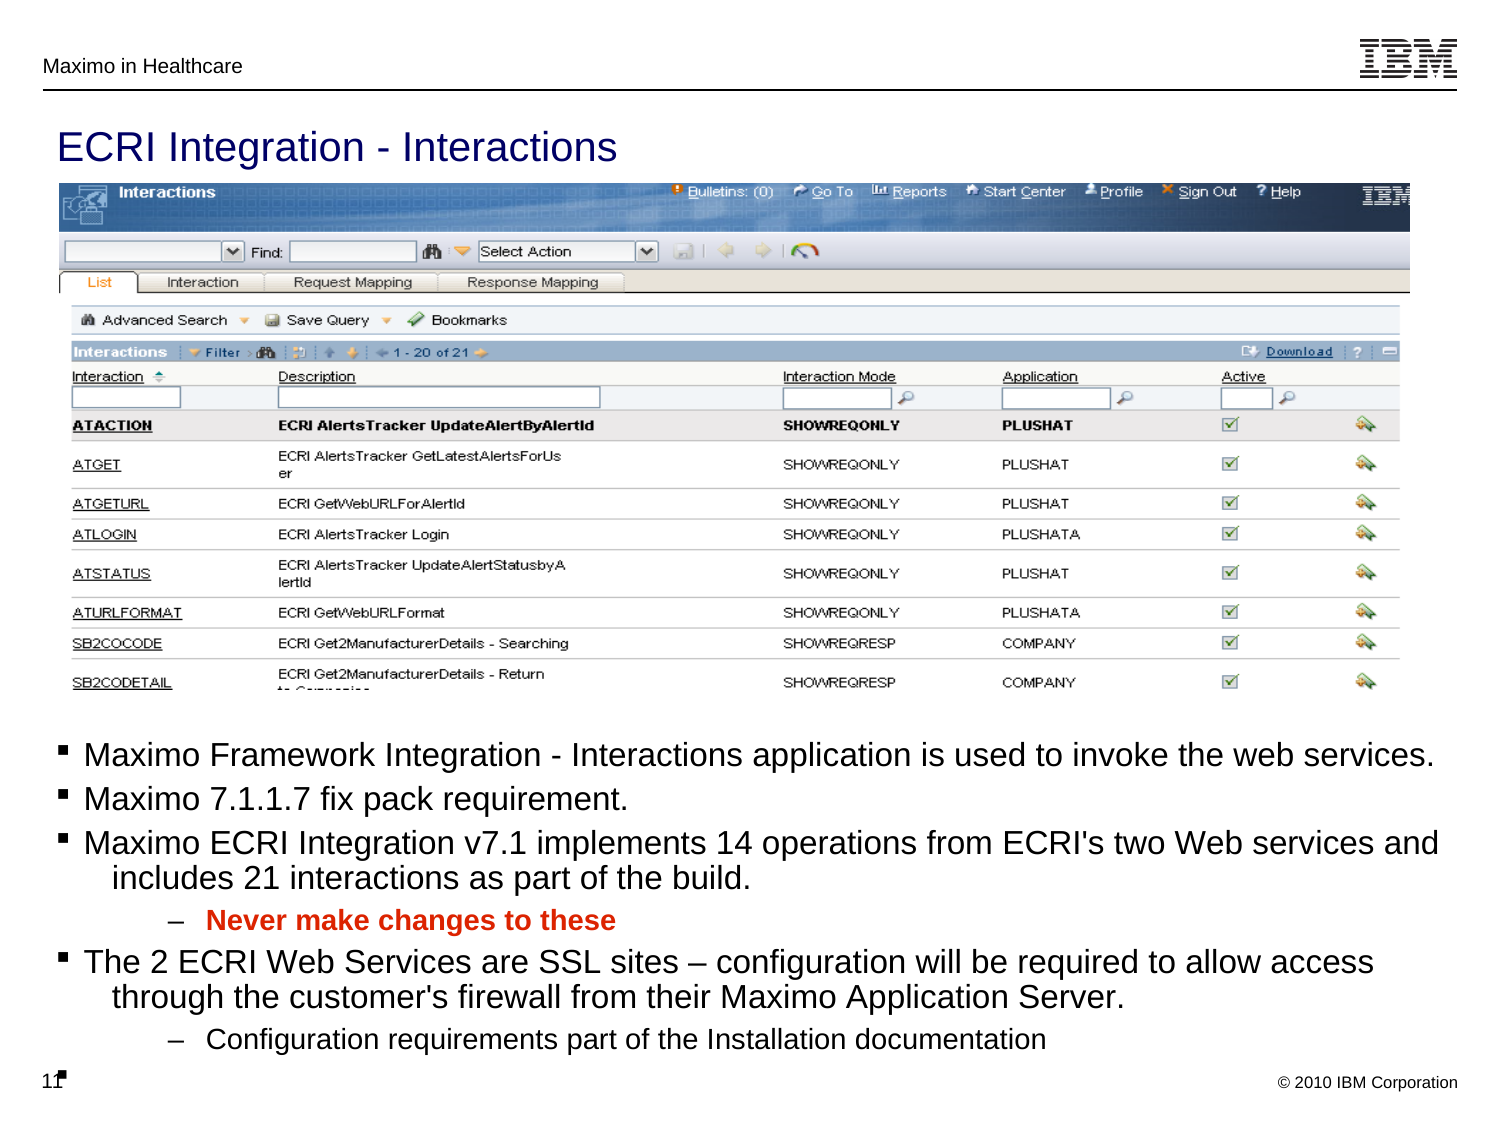

# ECRI Integration - Interactions
Maximo Framework Integration - Interactions application is used to invoke the web services.
Maximo 7.1.1.7 fix pack requirement.
Maximo ECRI Integration v7.1 implements 14 operations from ECRI's two Web services and includes 21 interactions as part of the build.
Never make changes to these
The 2 ECRI Web Services are SSL sites – configuration will be required to allow access through the customer's firewall from their Maximo Application Server.
Configuration requirements part of the Installation documentation